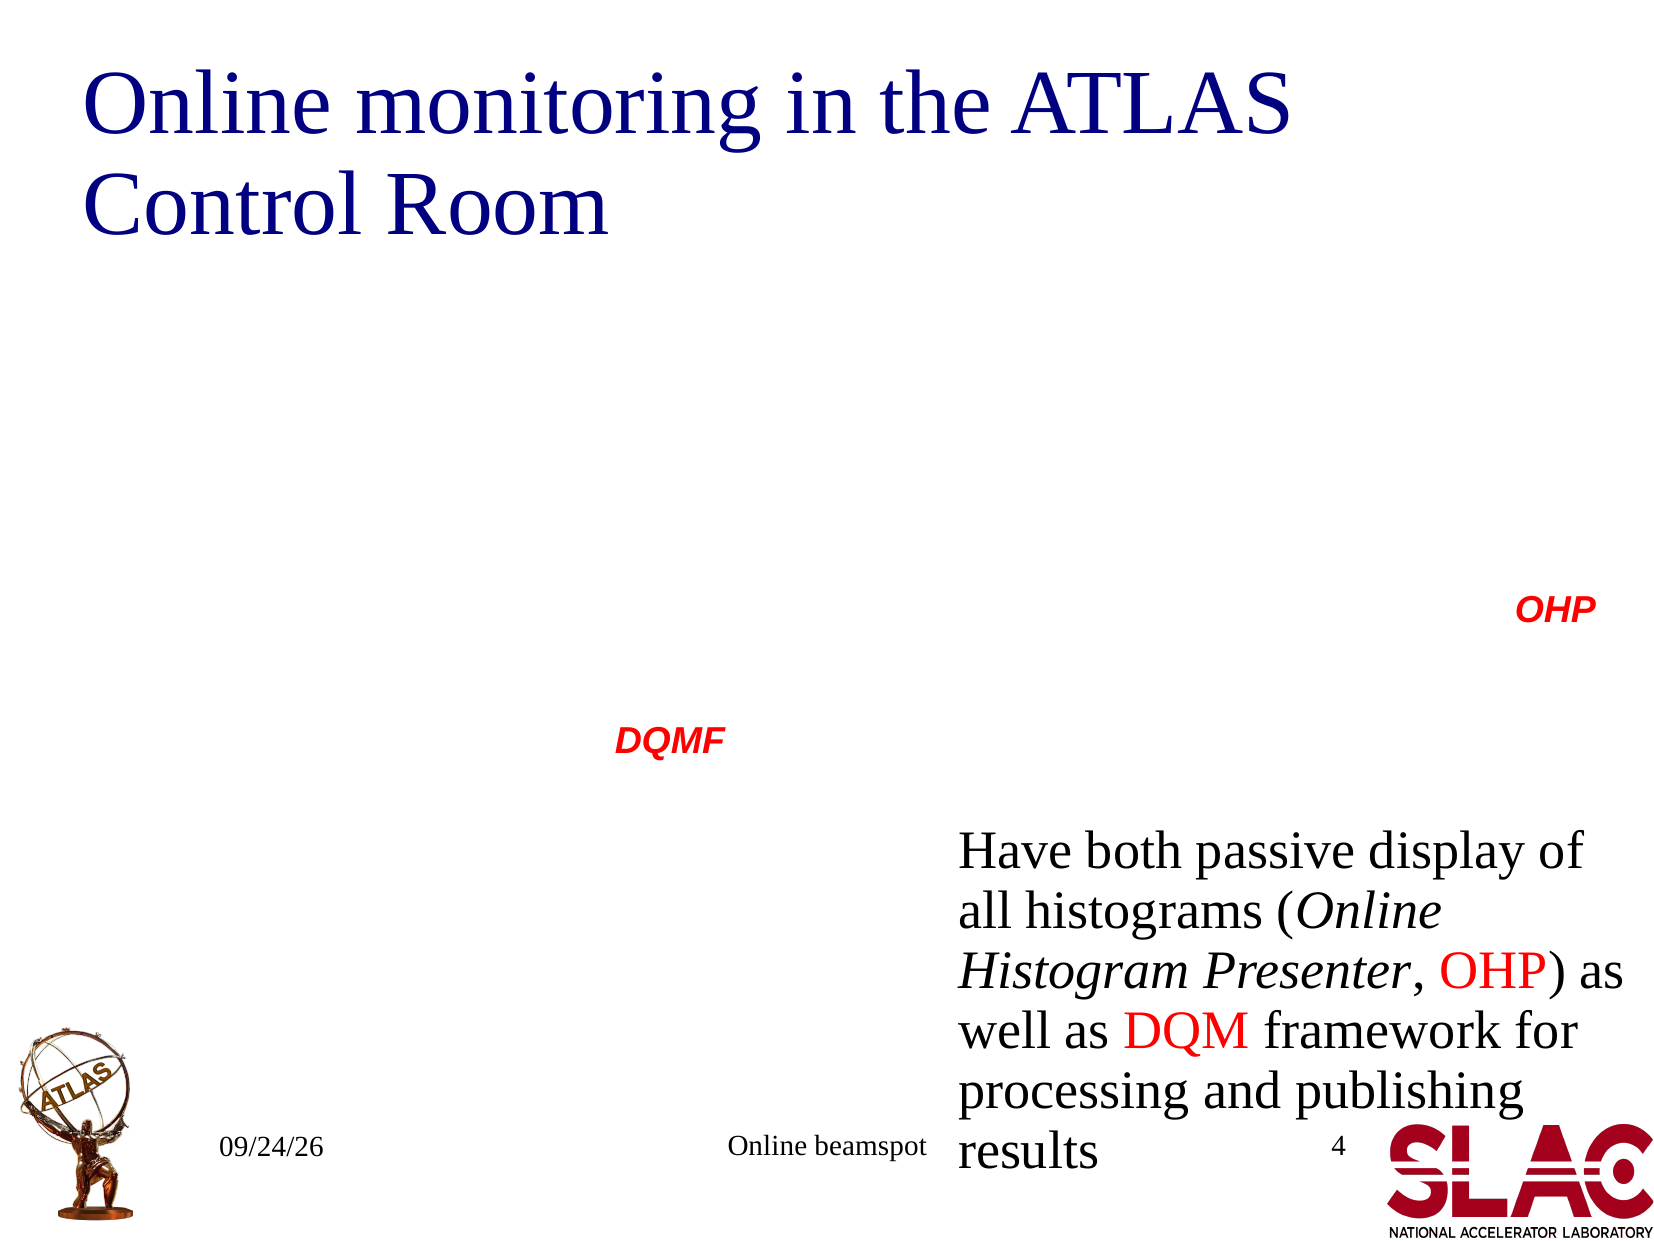

# Online monitoring in the ATLAS Control Room
OHP
DQMF
Have both passive display of all histograms (Online Histogram Presenter, OHP) as well as DQM framework for processing and publishing results
Online beamspot
4